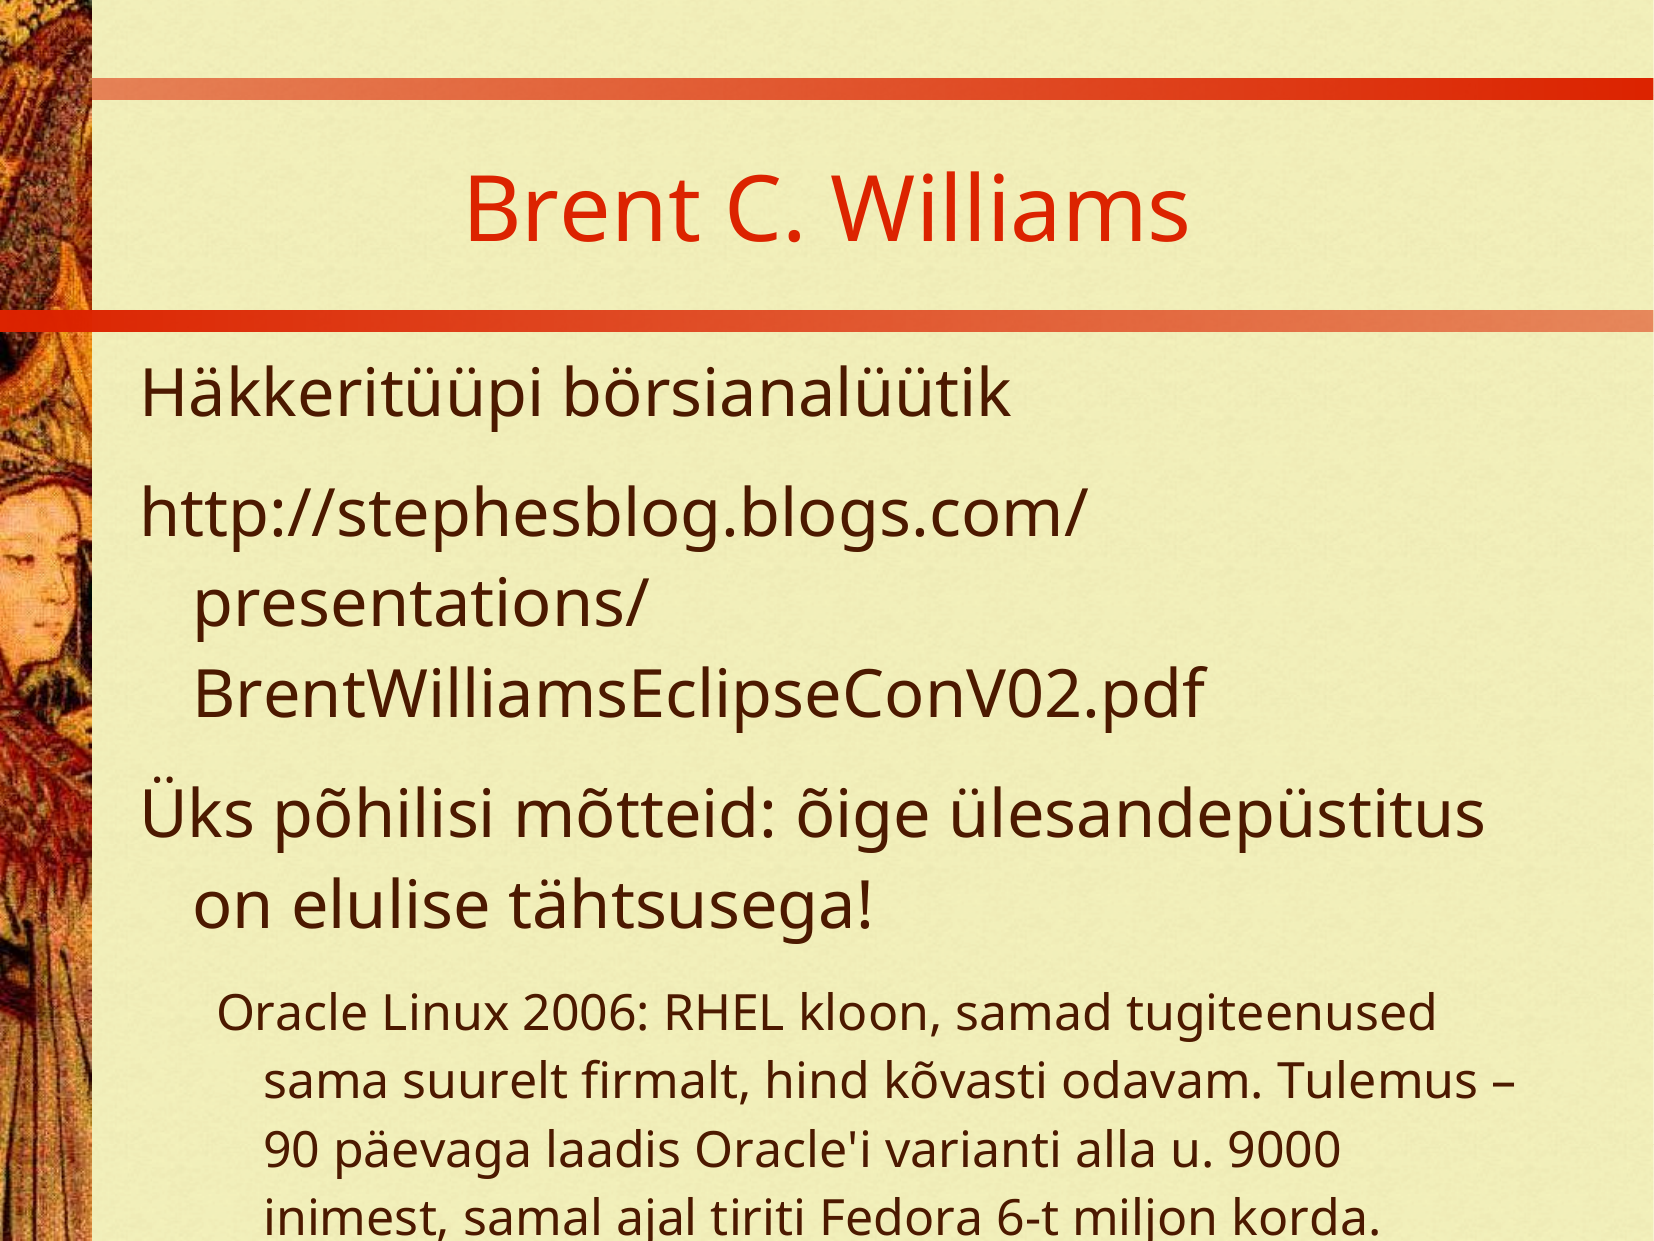

# Brent C. Williams
Häkkeritüüpi börsianalüütik
http://stephesblog.blogs.com/presentations/BrentWilliamsEclipseConV02.pdf
Üks põhilisi mõtteid: õige ülesandepüstitus on elulise tähtsusega!
Oracle Linux 2006: RHEL kloon, samad tugiteenused sama suurelt firmalt, hind kõvasti odavam. Tulemus – 90 päevaga laadis Oracle'i varianti alla u. 9000 inimest, samal ajal tiriti Fedora 6-t miljon korda.